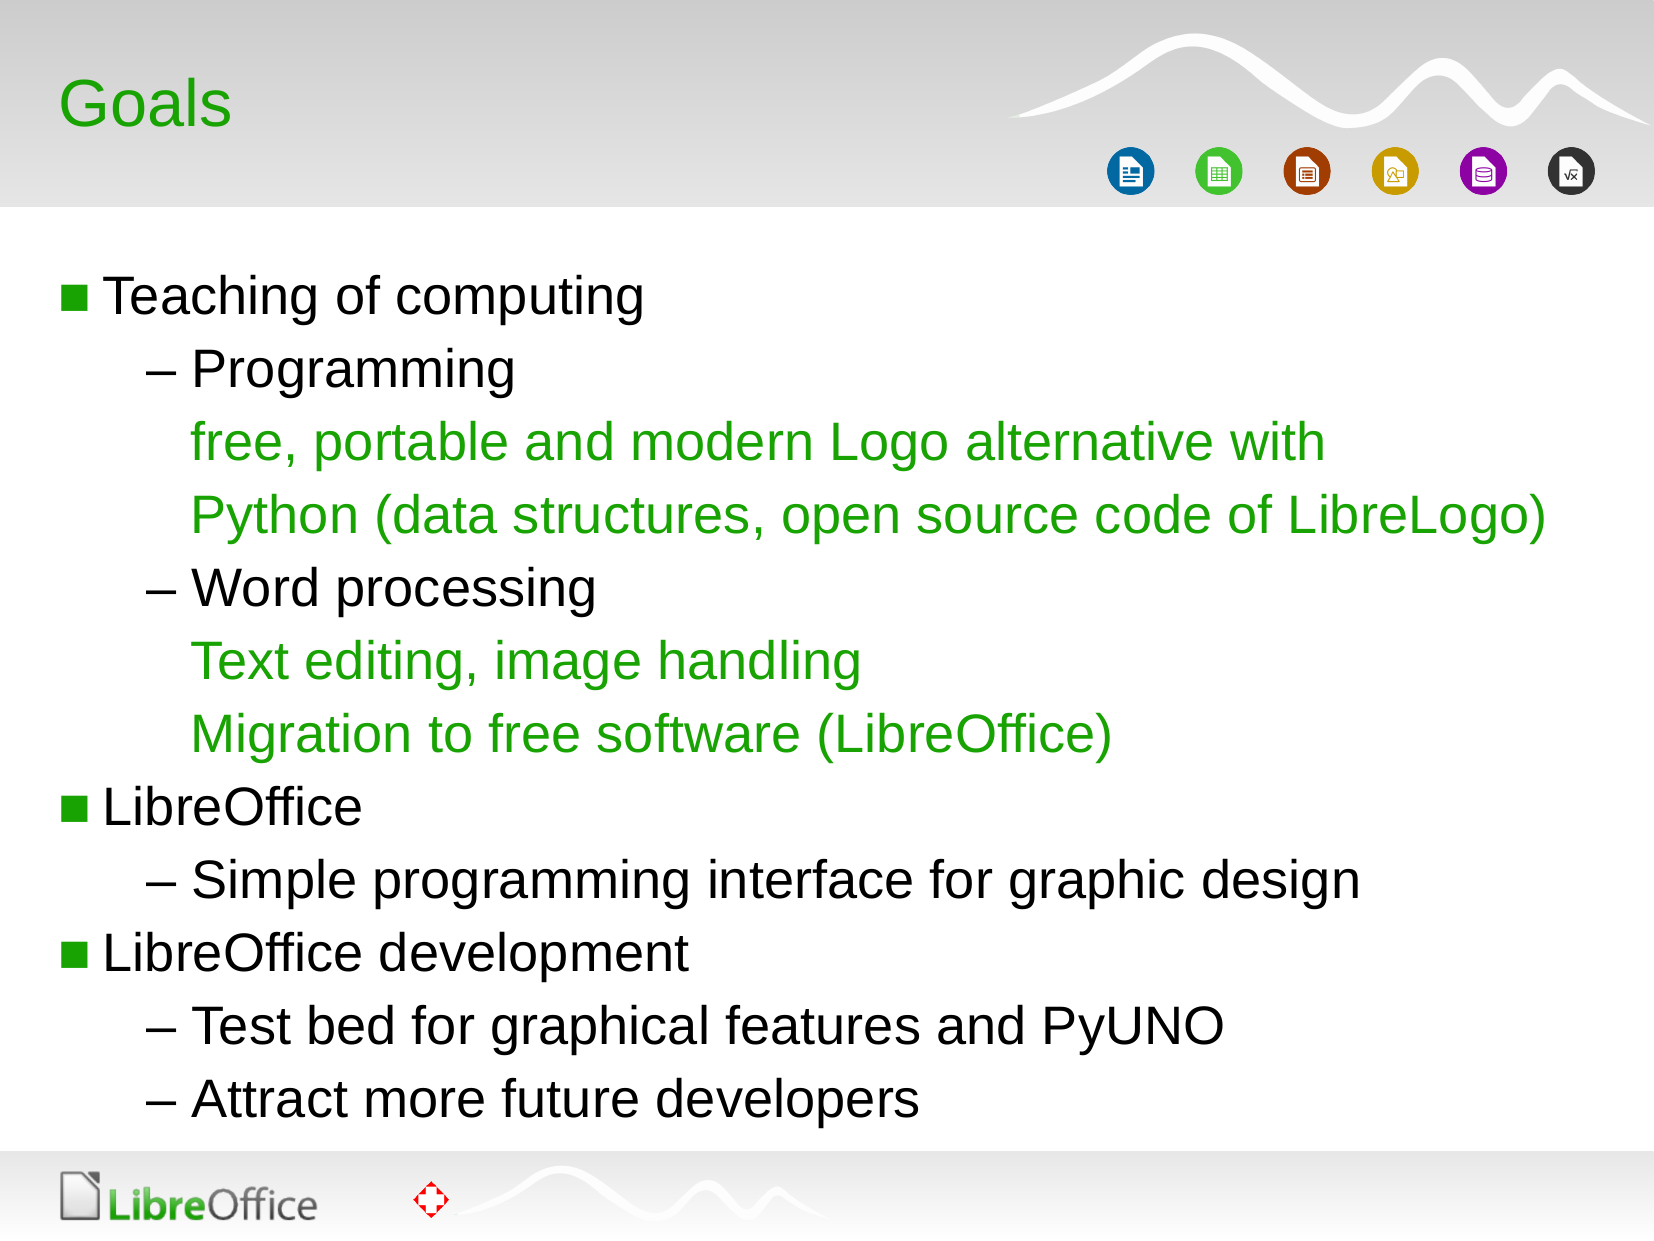

# Goals
Teaching of computing
– Programming
free, portable and modern Logo alternative with
Python (data structures, open source code of LibreLogo)
– Word processing
Text editing, image handling
Migration to free software (LibreOffice)
LibreOffice
– Simple programming interface for graphic design
LibreOffice development
– Test bed for graphical features and PyUNO
– Attract more future developers